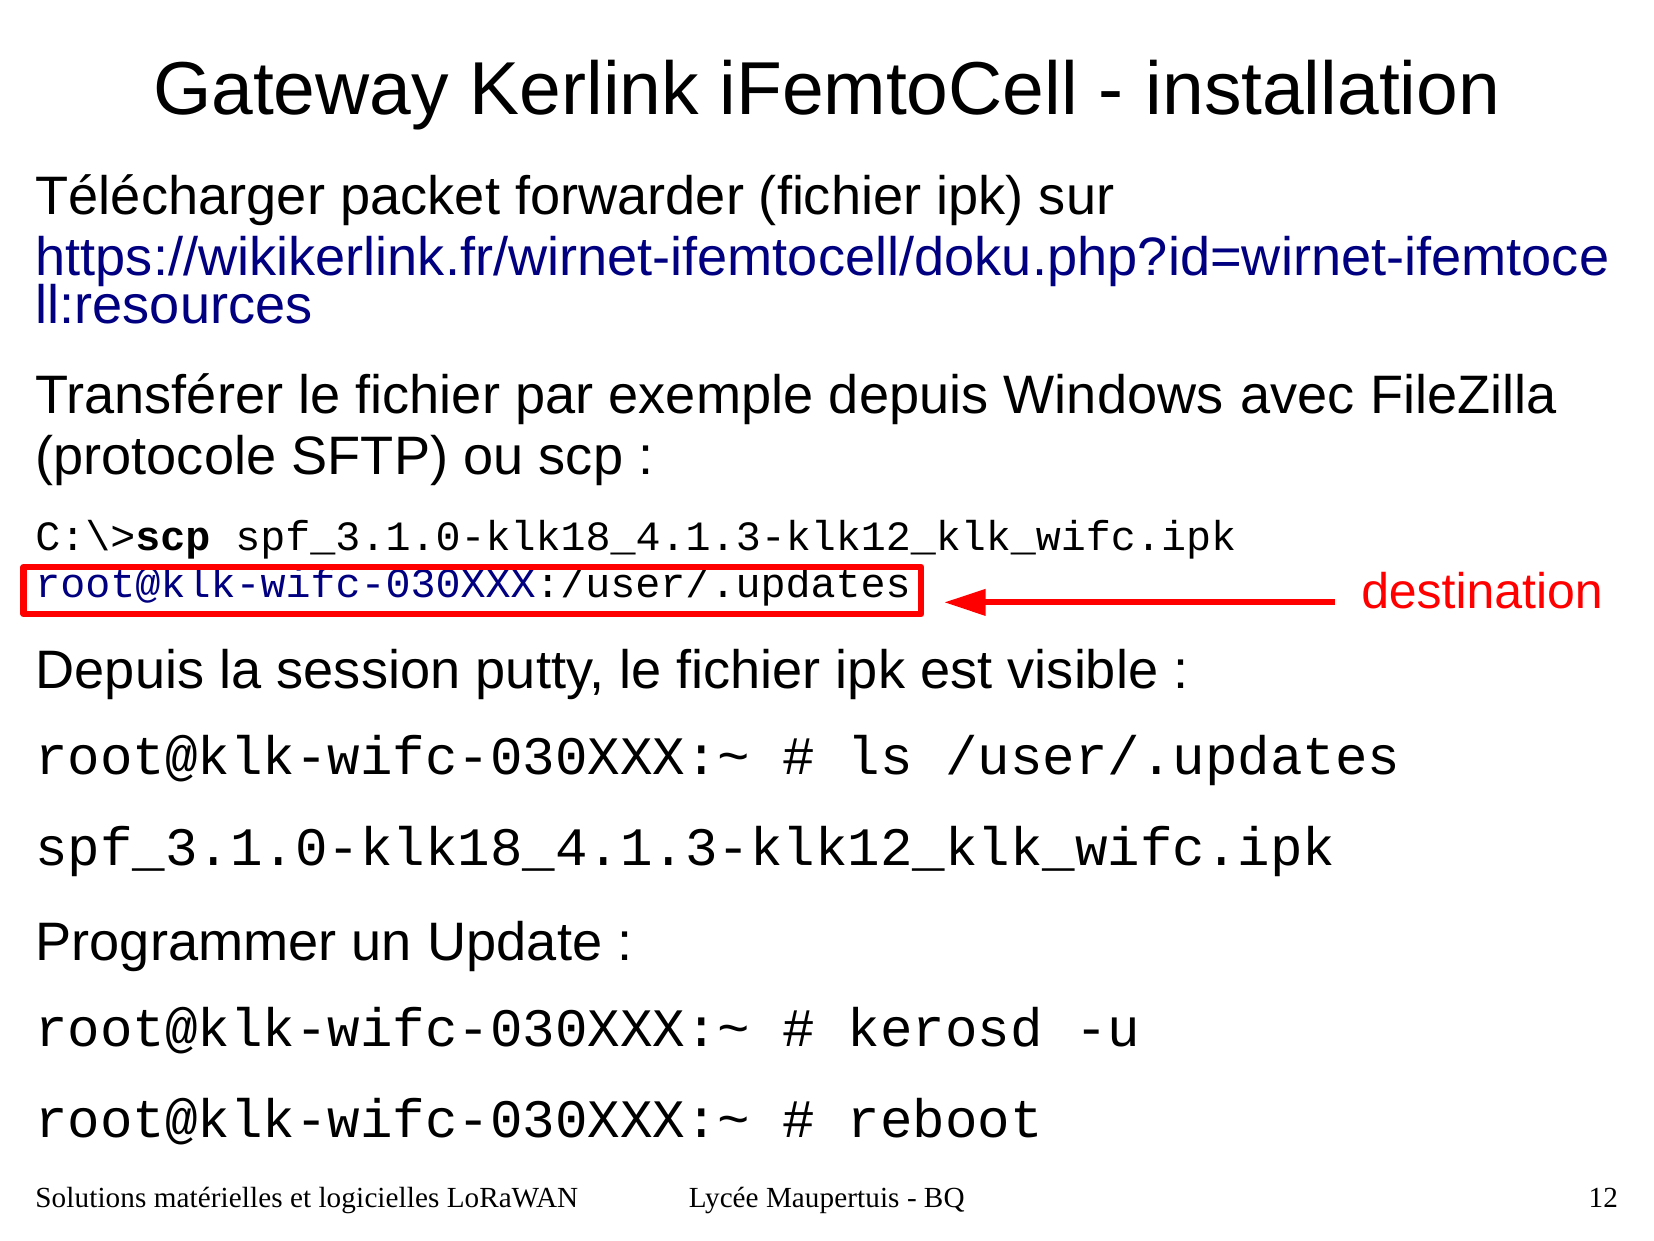

# Gateway Kerlink iFemtoCell - installation
Télécharger packet forwarder (fichier ipk) sur https://wikikerlink.fr/wirnet-ifemtocell/doku.php?id=wirnet-ifemtocell:resources
Transférer le fichier par exemple depuis Windows avec FileZilla (protocole SFTP) ou scp :
C:\>scp spf_3.1.0-klk18_4.1.3-klk12_klk_wifc.ipk root@klk-wifc-030XXX:/user/.updates
Depuis la session putty, le fichier ipk est visible :
root@klk-wifc-030XXX:~ # ls /user/.updates
spf_3.1.0-klk18_4.1.3-klk12_klk_wifc.ipk
Programmer un Update :
root@klk-wifc-030XXX:~ # kerosd -u
root@klk-wifc-030XXX:~ # reboot
destination
Solutions matérielles et logicielles LoRaWAN
Lycée Maupertuis - BQ
12